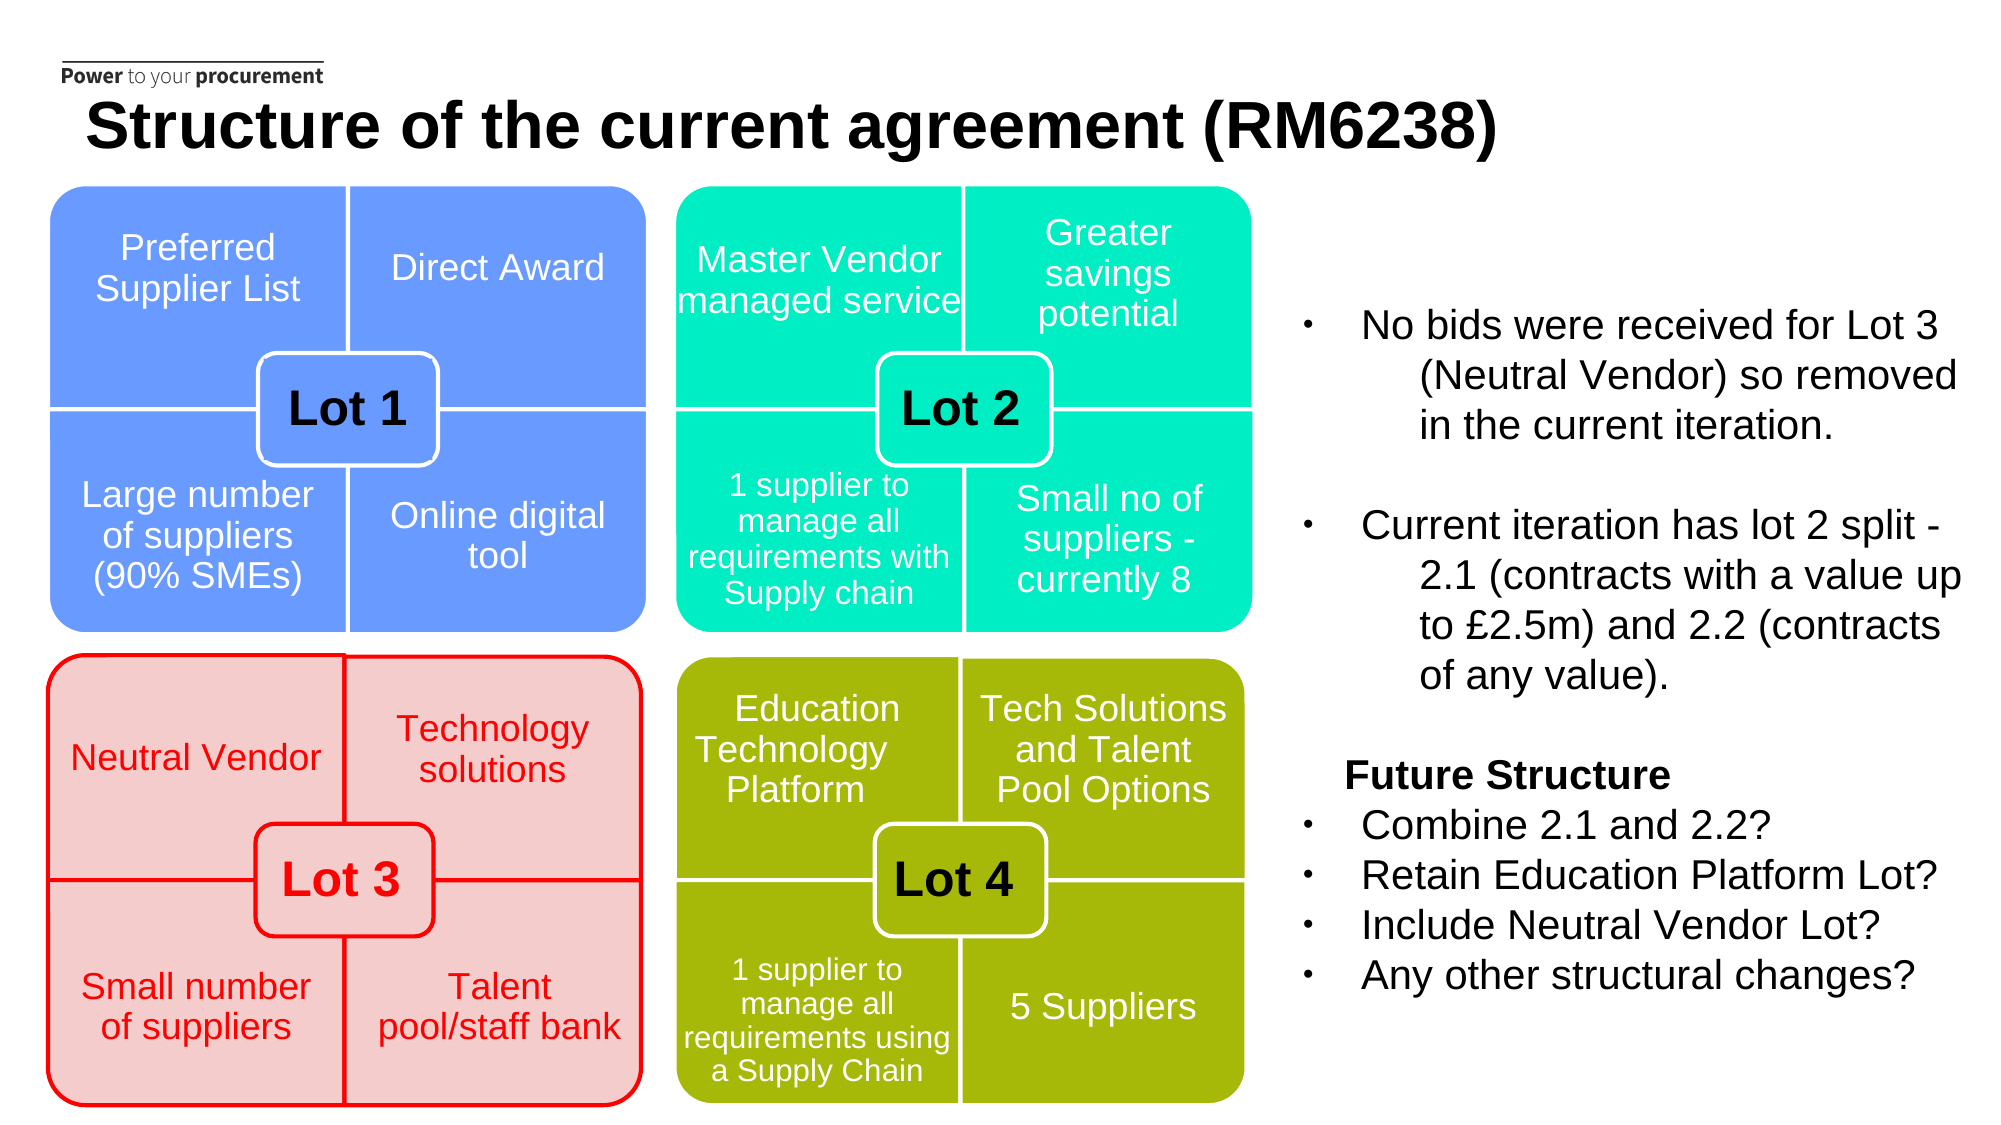

# Structure of the current agreement (RM6238)
Preferred Supplier List
Direct Award
Lot 1
Large number of suppliers (90% SMEs)
Online digital tool
Greater savings potential
Master Vendor managed service
Lot 2
1 supplier to manage all requirements with Supply chain
Small no of suppliers -currently 8
No bids were received for Lot 3 (Neutral Vendor) so removed in the current iteration.
Current iteration has lot 2 split - 2.1 (contracts with a value up to £2.5m) and 2.2 (contracts of any value).
Future Structure
Combine 2.1 and 2.2?
Retain Education Platform Lot?
Include Neutral Vendor Lot?
Any other structural changes?
Technology solutions
Neutral Vendor
Lot 3
Small number of suppliers
Talent pool/staff bank
Education Technology Platform
Tech Solutions and Talent Pool Options
Lot 4
5 Suppliers
1 supplier to manage all requirements using a Supply Chain